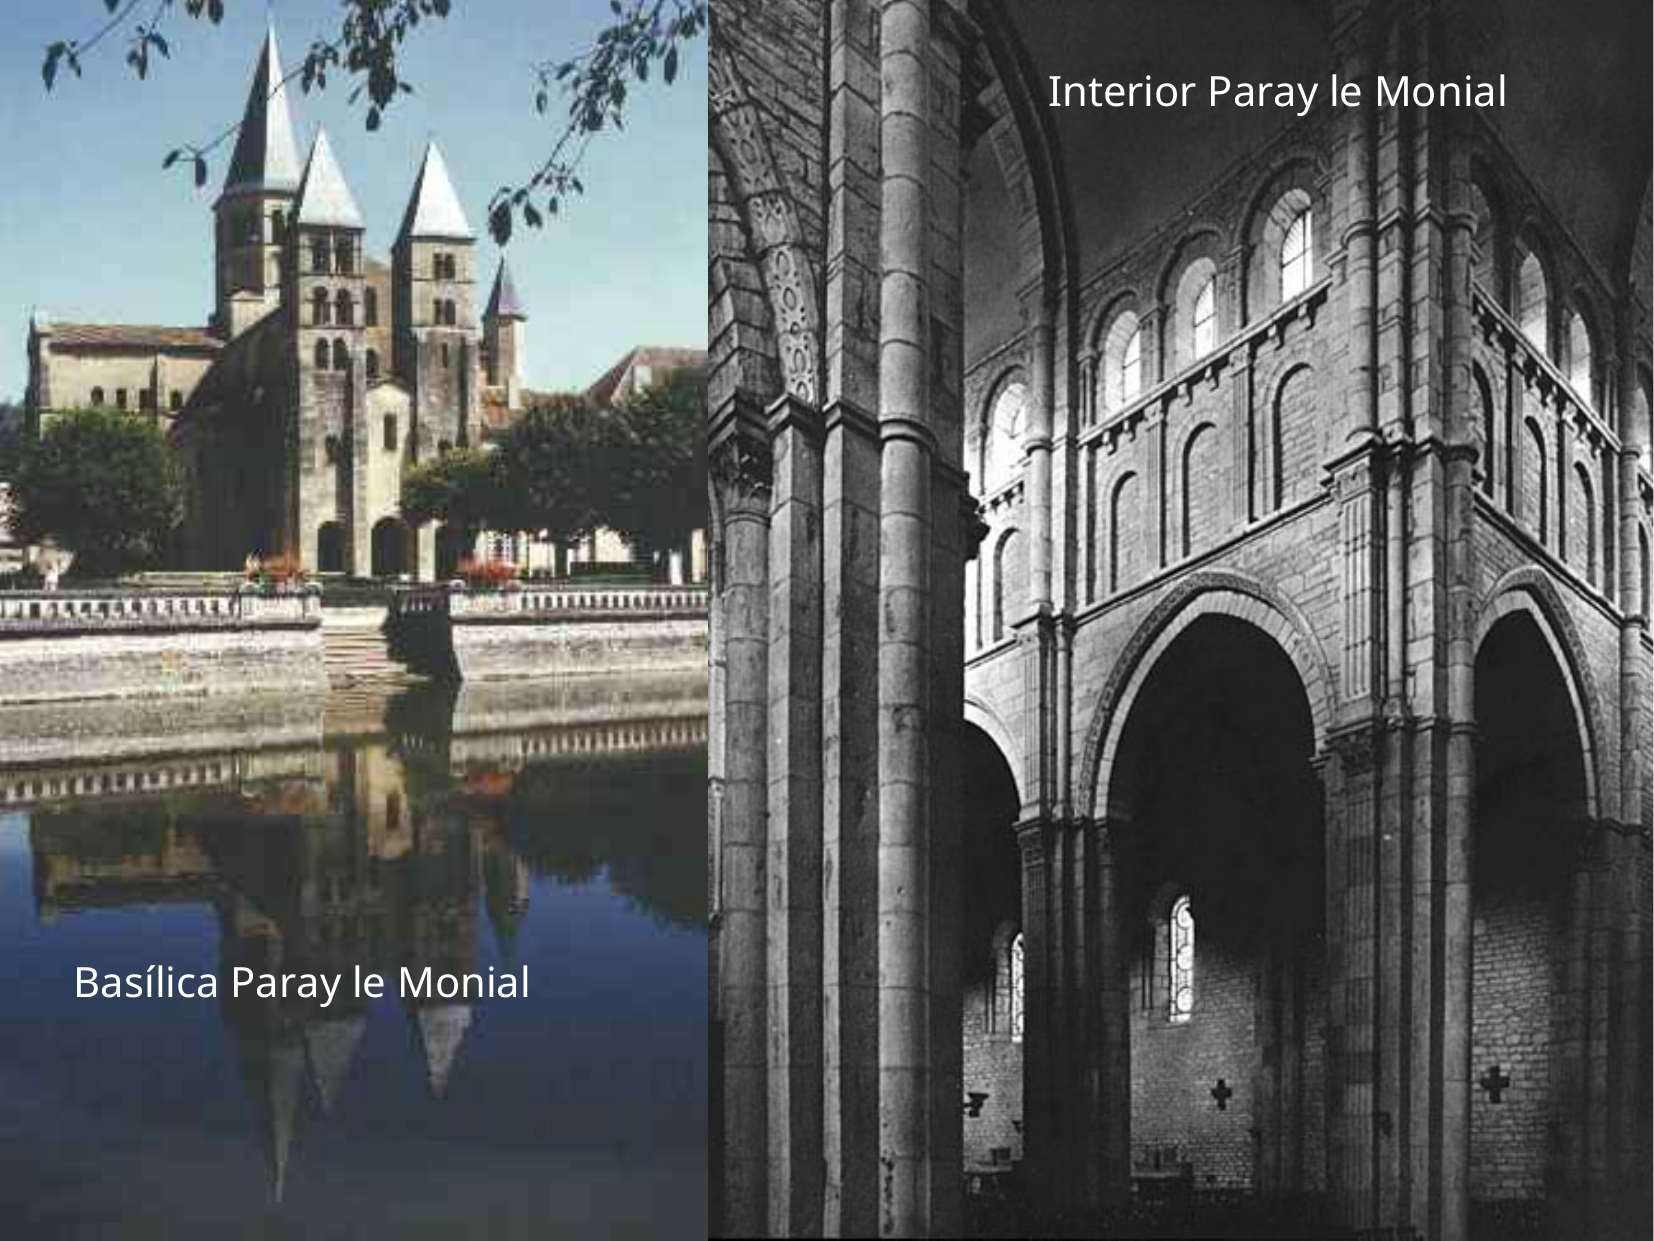

Interior Paray le Monial
Basílica Paray le Monial